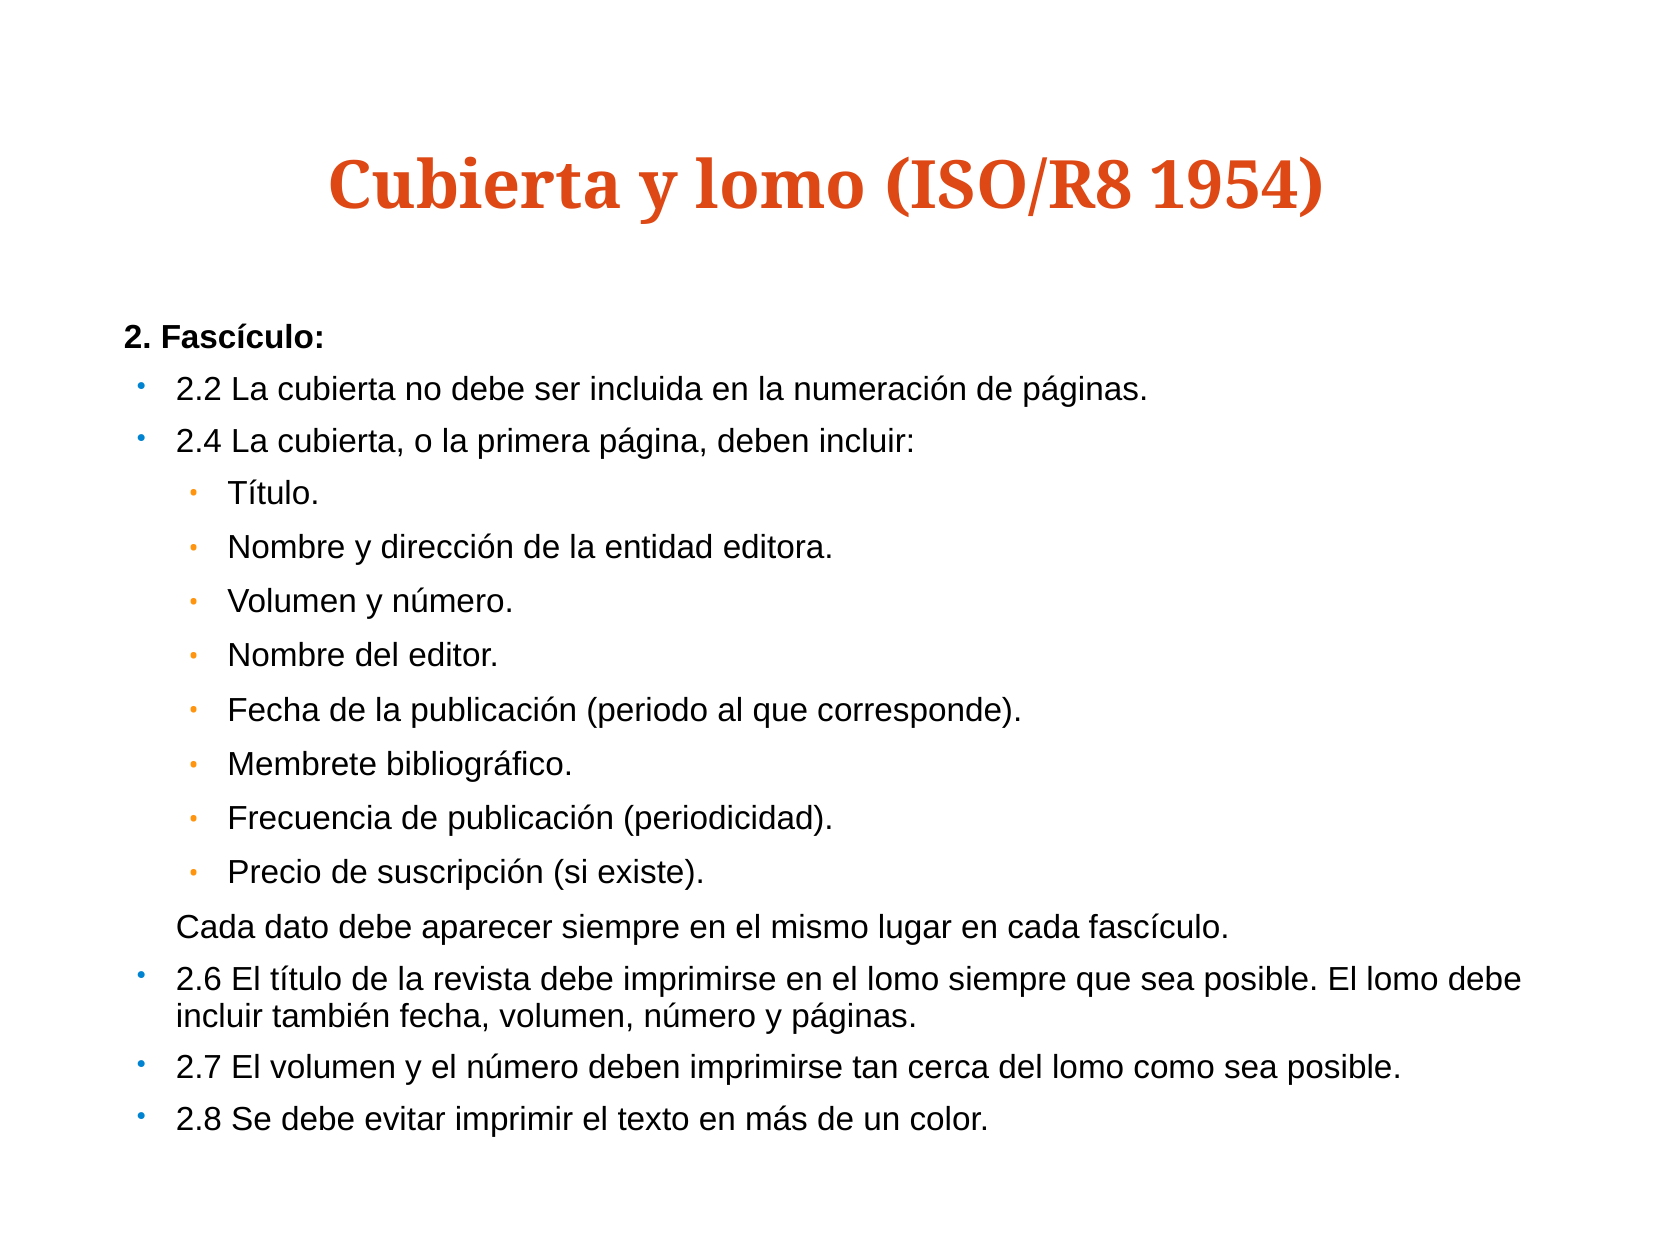

# Cubierta y lomo (ISO/R8 1954)
2. Fascículo:
2.2 La cubierta no debe ser incluida en la numeración de páginas.
2.4 La cubierta, o la primera página, deben incluir:
Título.
Nombre y dirección de la entidad editora.
Volumen y número.
Nombre del editor.
Fecha de la publicación (periodo al que corresponde).
Membrete bibliográfico.
Frecuencia de publicación (periodicidad).
Precio de suscripción (si existe).
Cada dato debe aparecer siempre en el mismo lugar en cada fascículo.
2.6 El título de la revista debe imprimirse en el lomo siempre que sea posible. El lomo debe incluir también fecha, volumen, número y páginas.
2.7 El volumen y el número deben imprimirse tan cerca del lomo como sea posible.
2.8 Se debe evitar imprimir el texto en más de un color.